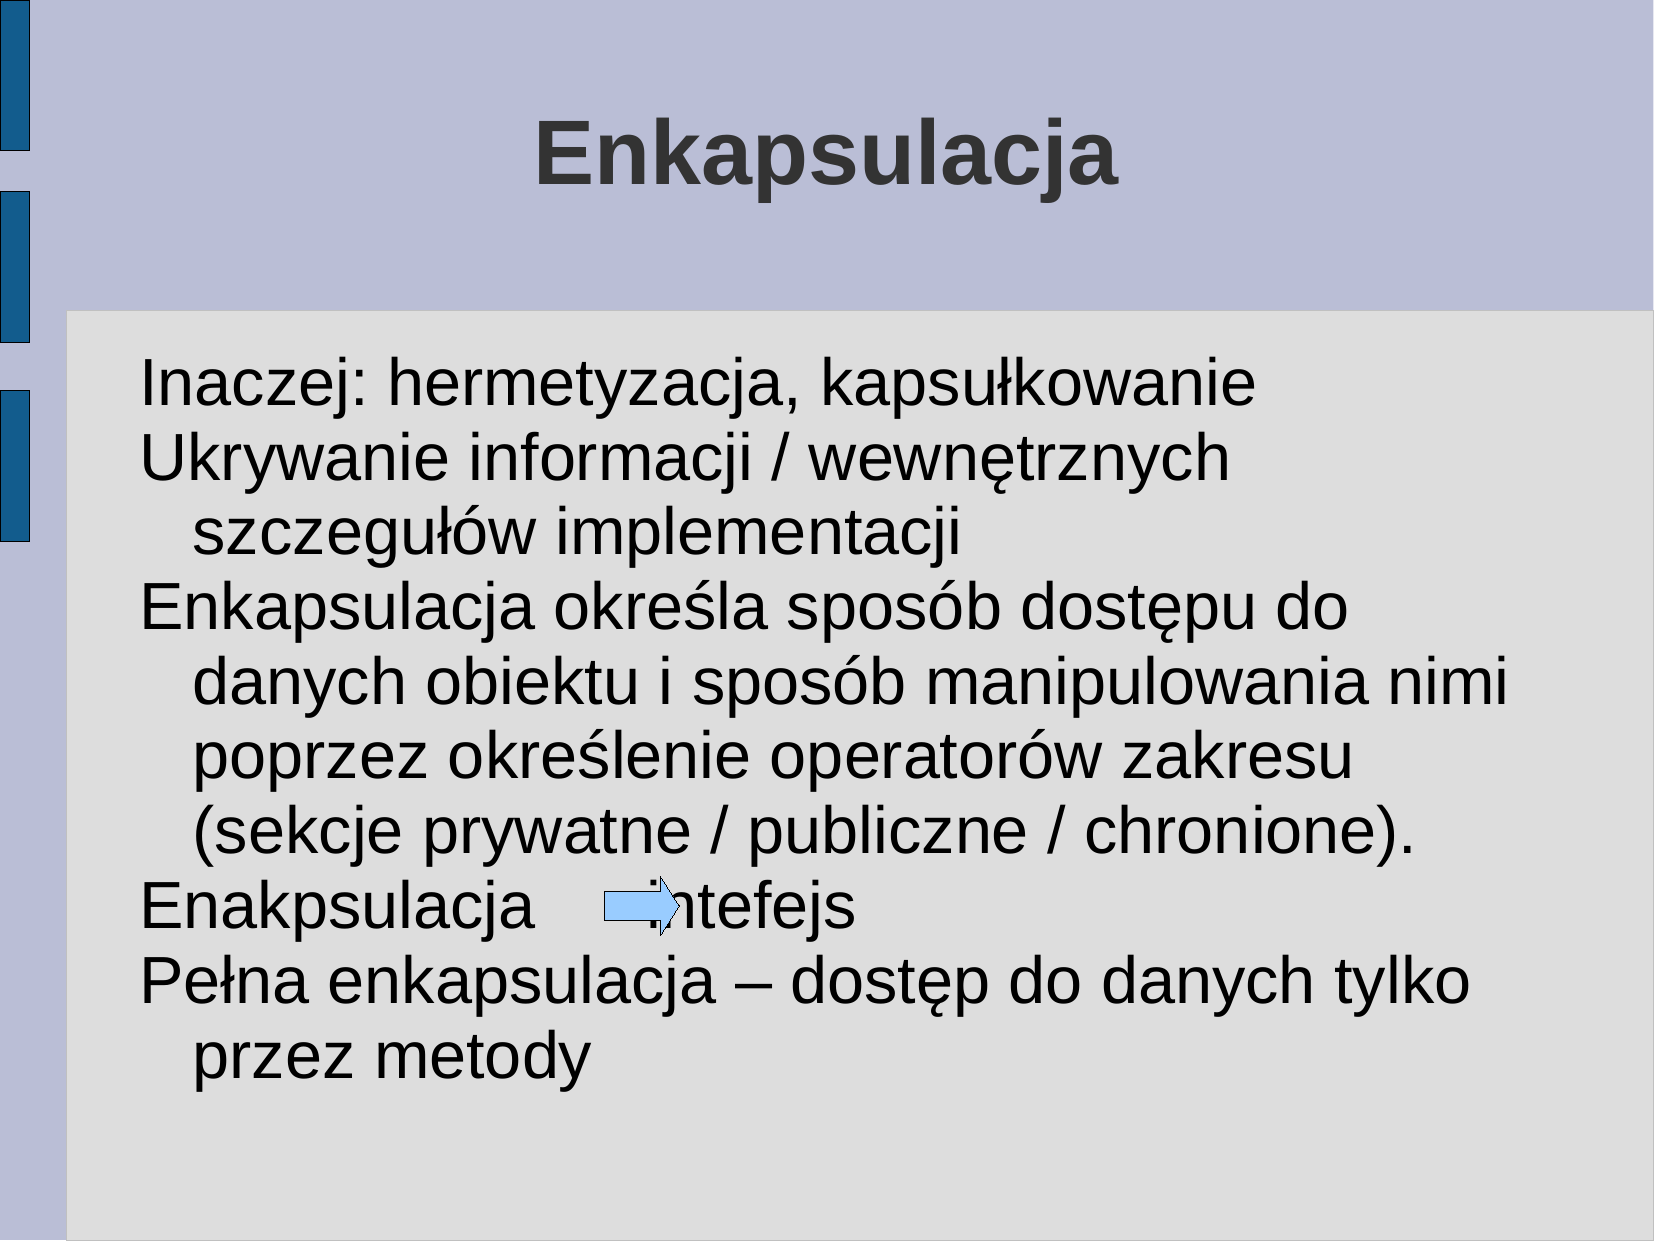

# Enkapsulacja
Inaczej: hermetyzacja, kapsułkowanie
Ukrywanie informacji / wewnętrznych szczegułów implementacji
Enkapsulacja określa sposób dostępu do danych obiektu i sposób manipulowania nimi poprzez określenie operatorów zakresu (sekcje prywatne / publiczne / chronione).
Enakpsulacja intefejs
Pełna enkapsulacja – dostęp do danych tylko przez metody